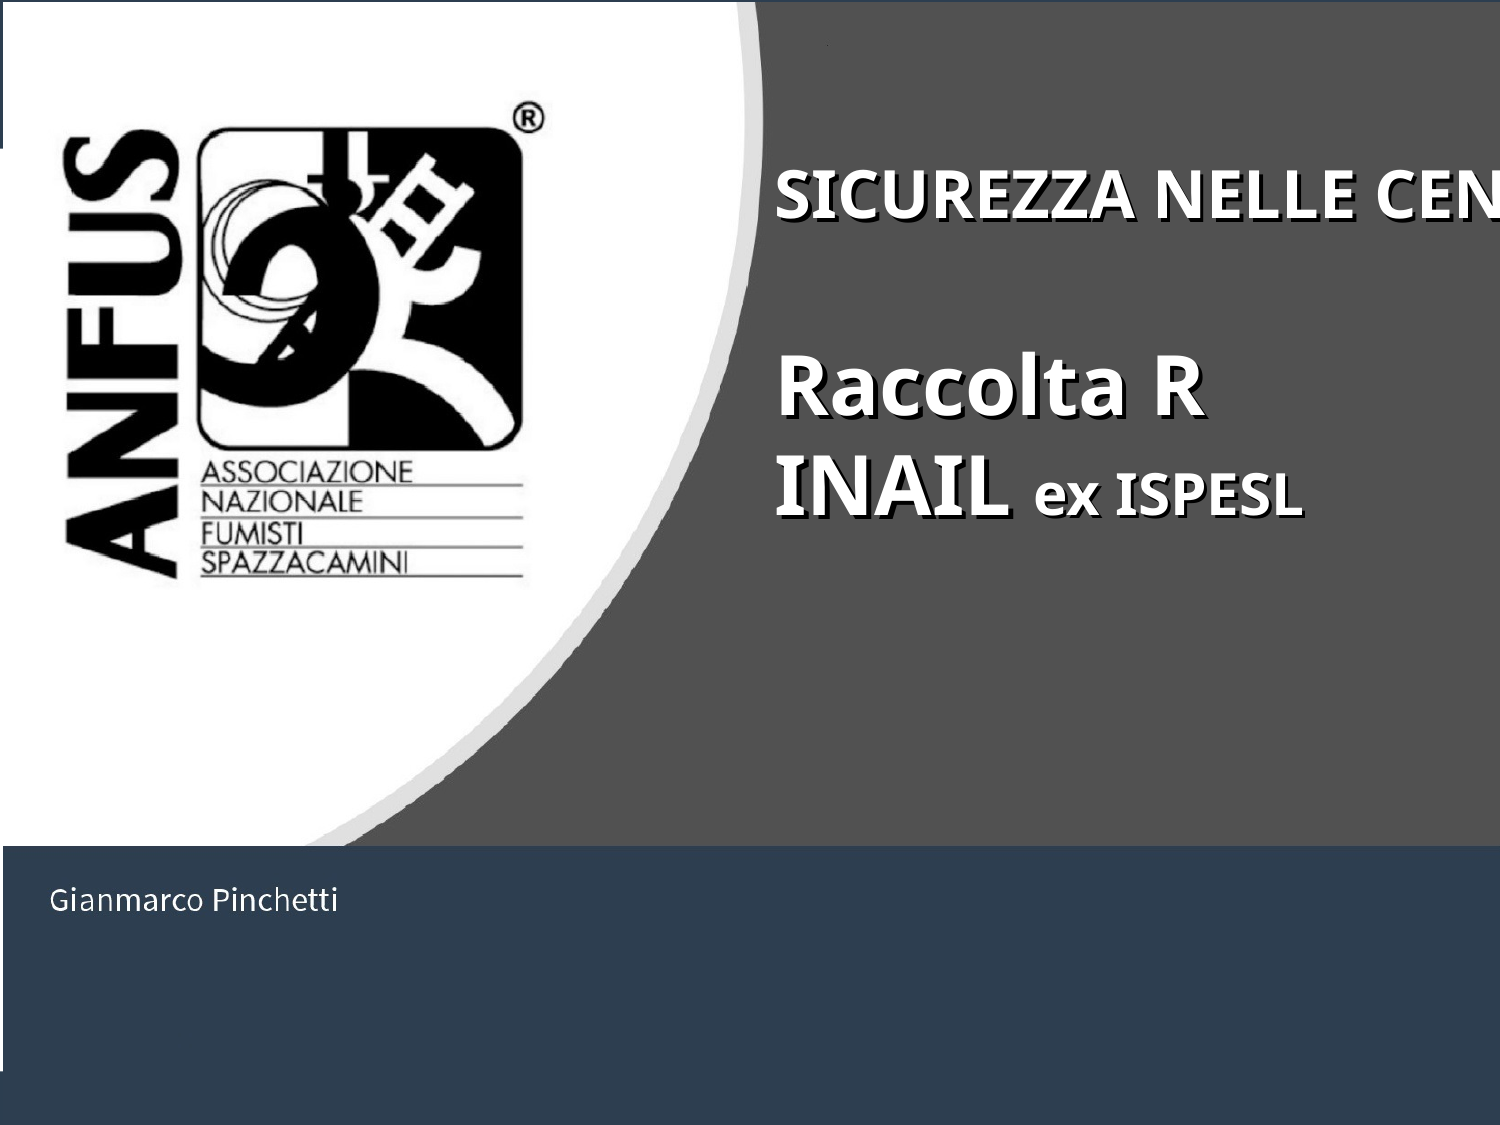

SICUREZZA NELLE CENTRALI TERMICHE
Raccolta R
INAIL ex ISPESL